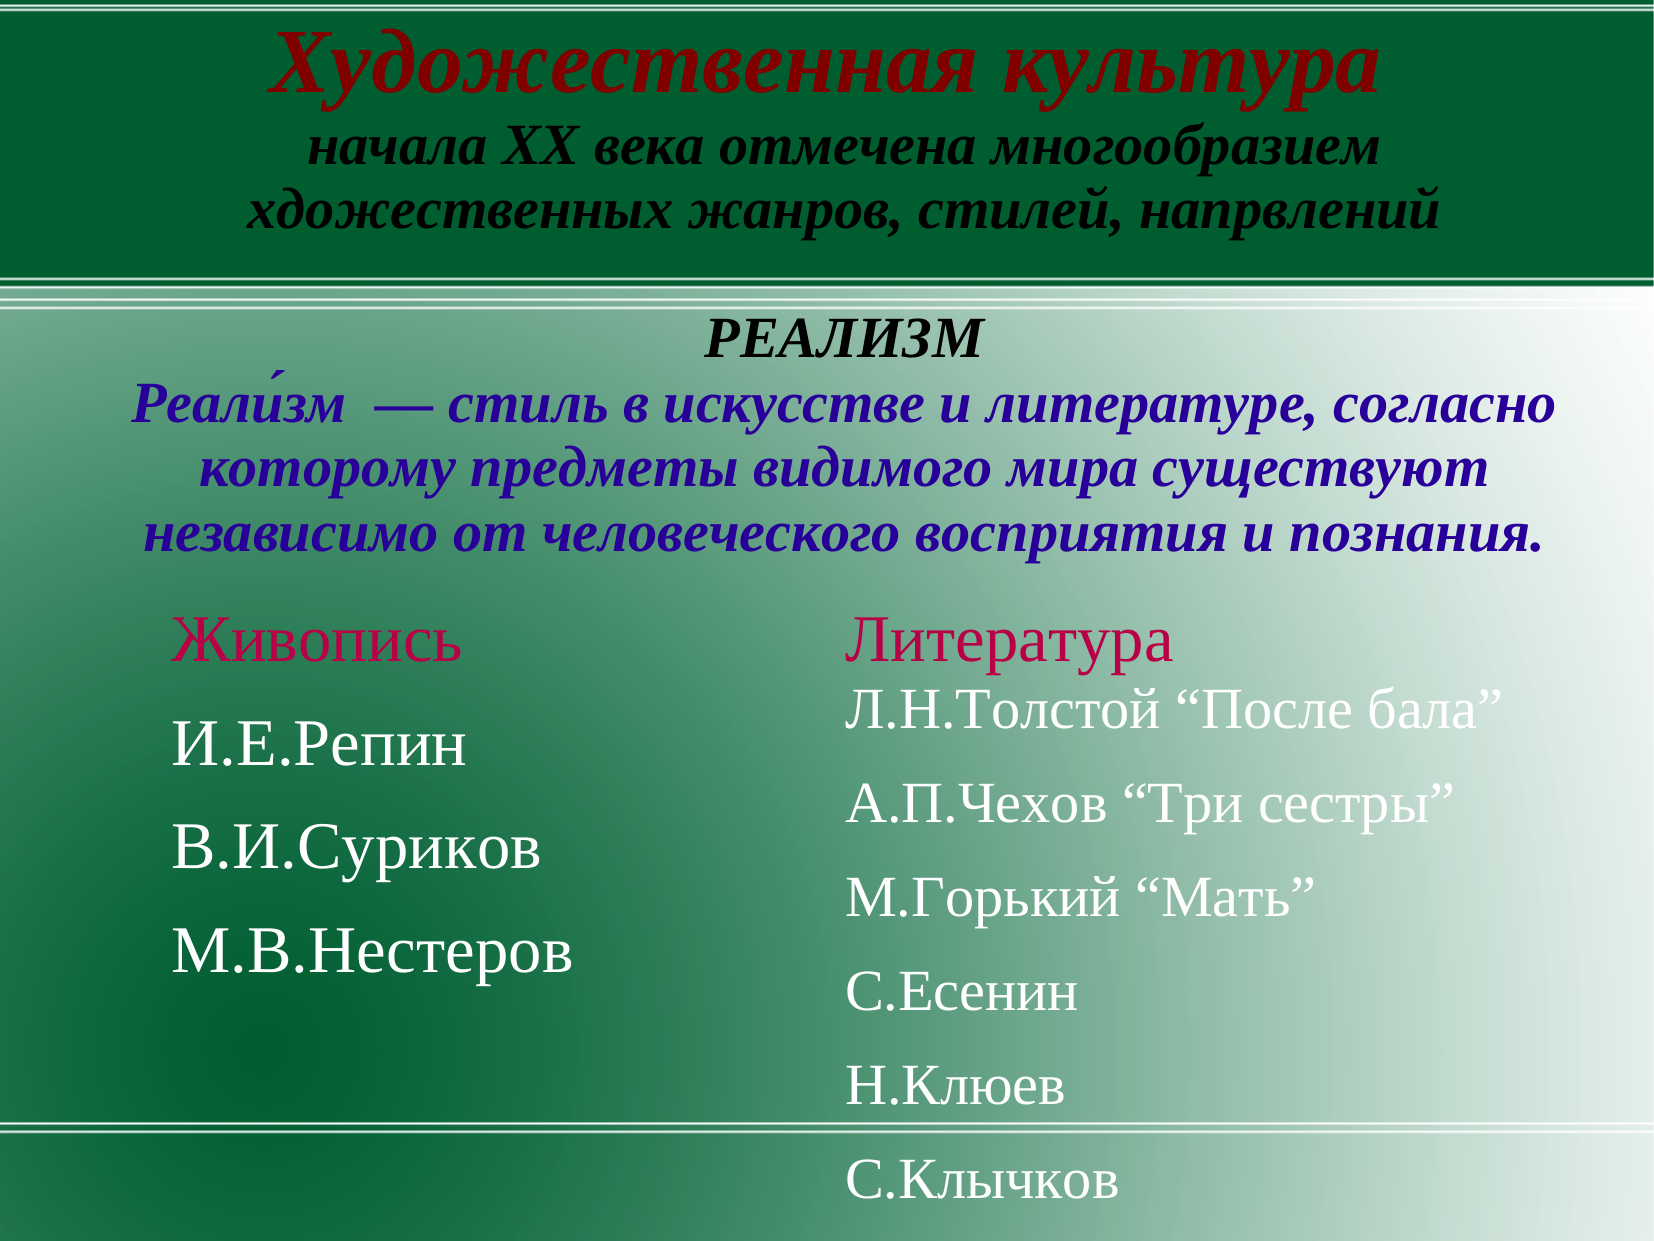

# Художественная культура начала XX века отмечена многообразием хдожественных жанров, стилей, напрвлений РЕАЛИЗМ Реали́зм — стиль в искусстве и литературе, согласно которому предметы видимого мира существуют независимо от человеческого восприятия и познания.
Живопись
И.Е.Репин
В.И.Суриков
М.В.Нестеров
Литература Л.Н.Толстой “После бала”
А.П.Чехов “Три сестры”
М.Горький “Мать”
С.Есенин
Н.Клюев
С.Клычков